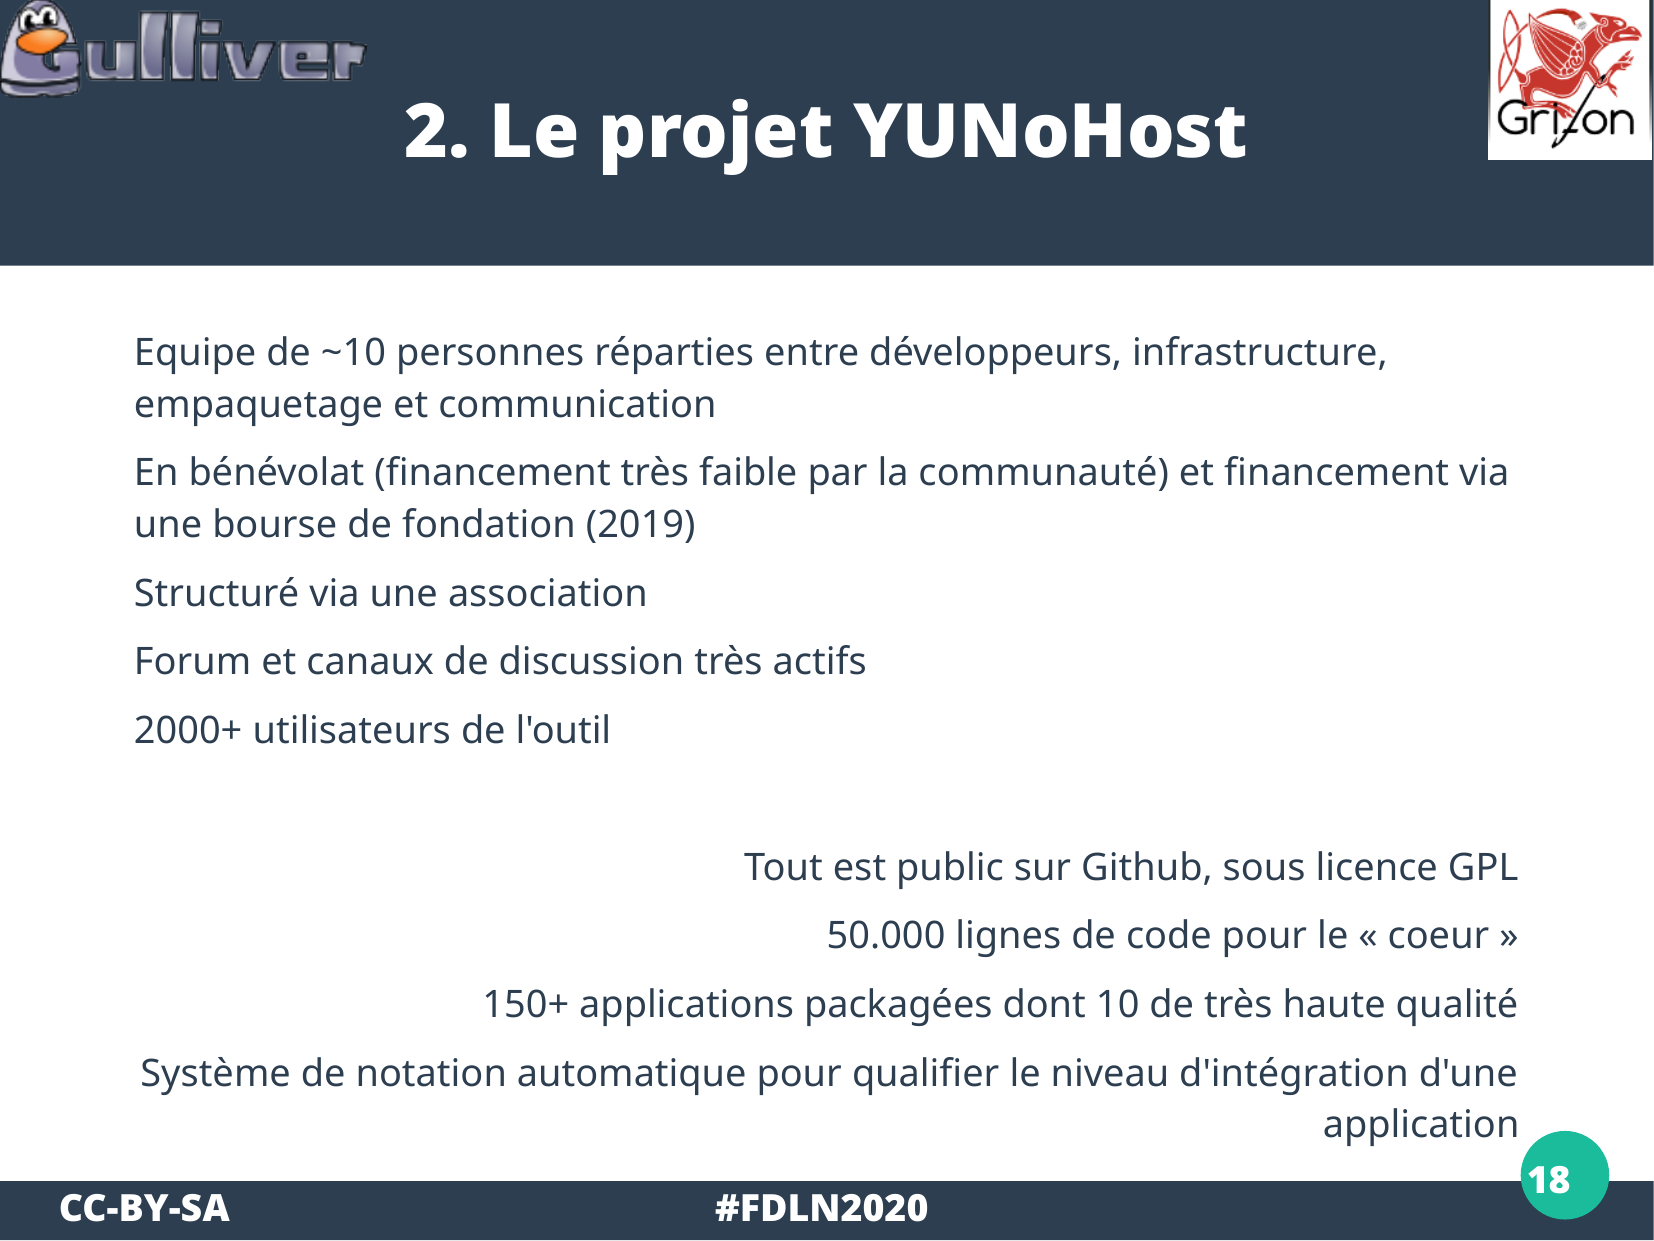

# 2. Le projet YUNoHost
Equipe de ~10 personnes réparties entre développeurs, infrastructure, empaquetage et communication
En bénévolat (financement très faible par la communauté) et financement via une bourse de fondation (2019)
Structuré via une association
Forum et canaux de discussion très actifs
2000+ utilisateurs de l'outil
Tout est public sur Github, sous licence GPL
50.000 lignes de code pour le « coeur »
150+ applications packagées dont 10 de très haute qualité
Système de notation automatique pour qualifier le niveau d'intégration d'une application
18